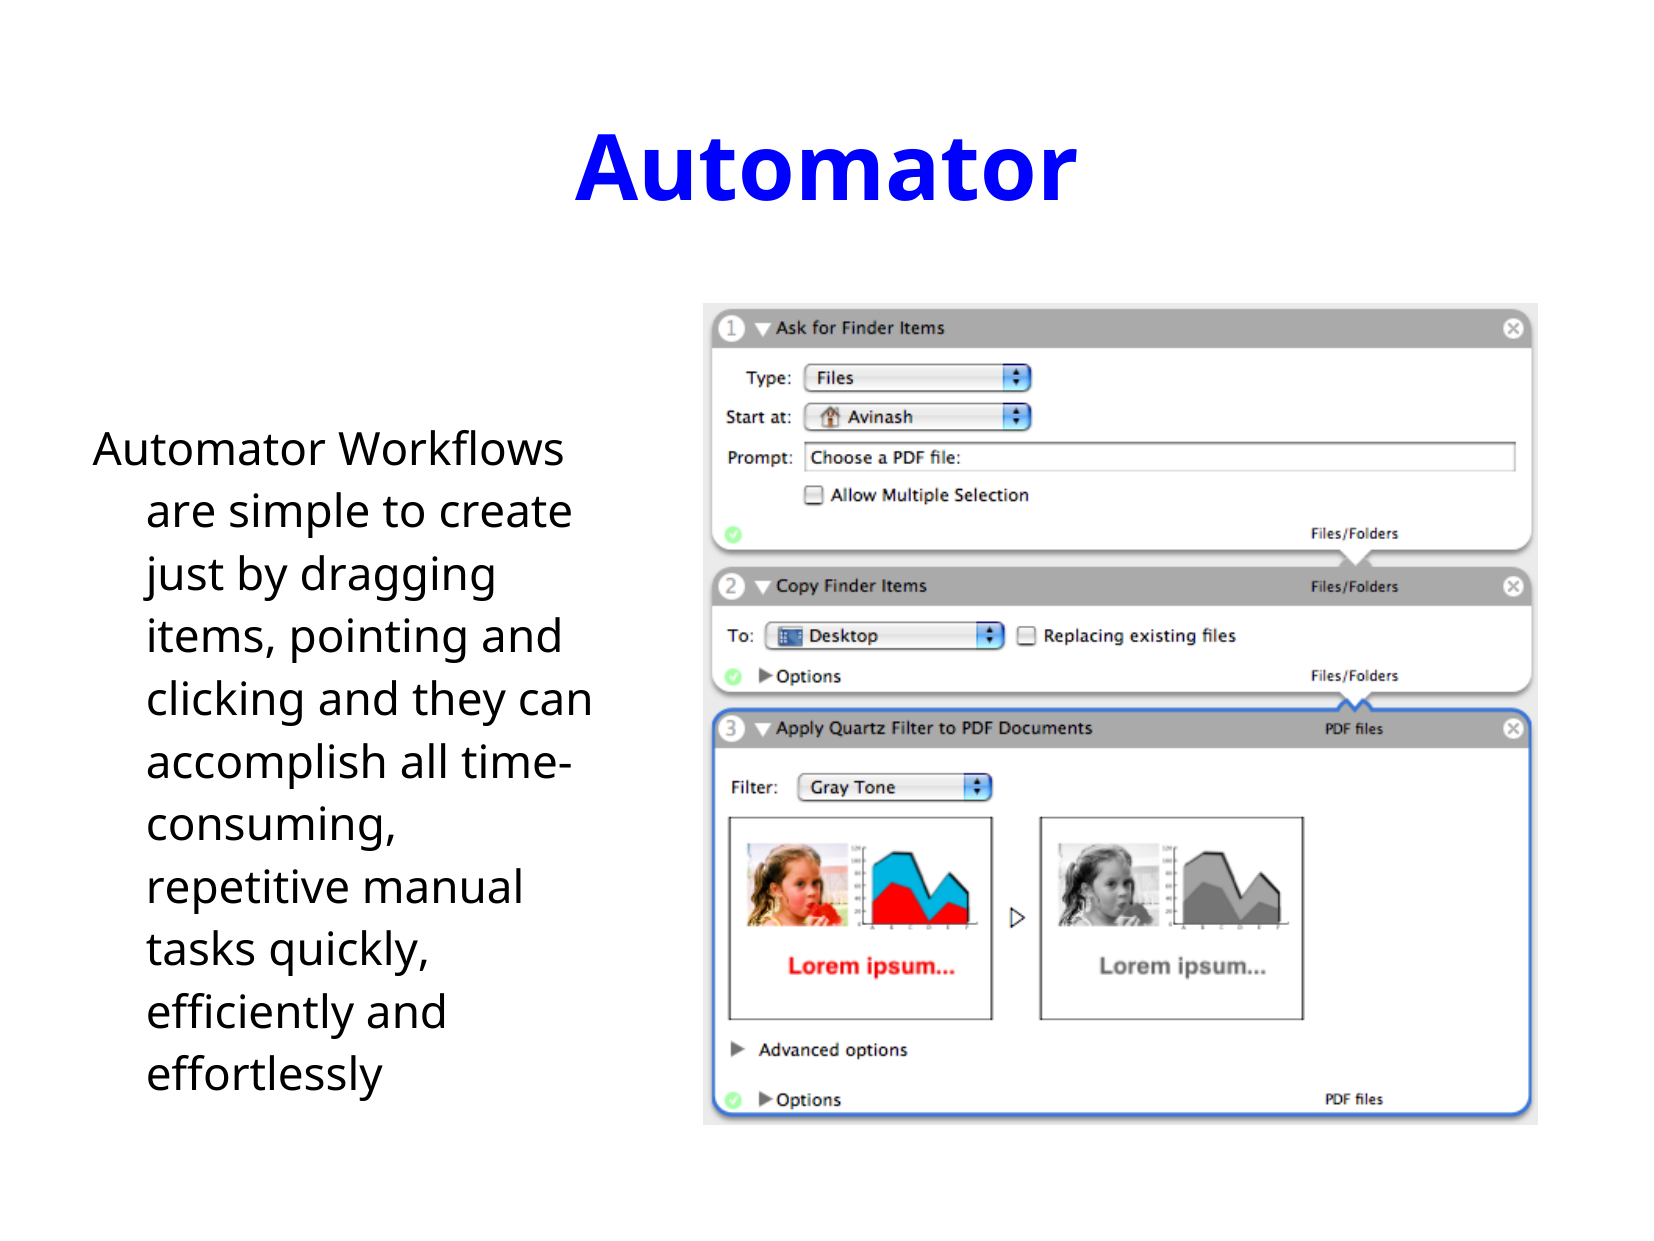

# Automator
Automator Workflows are simple to create just by dragging items, pointing and clicking and they can accomplish all time-consuming, repetitive manual tasks quickly, efficiently and effortlessly